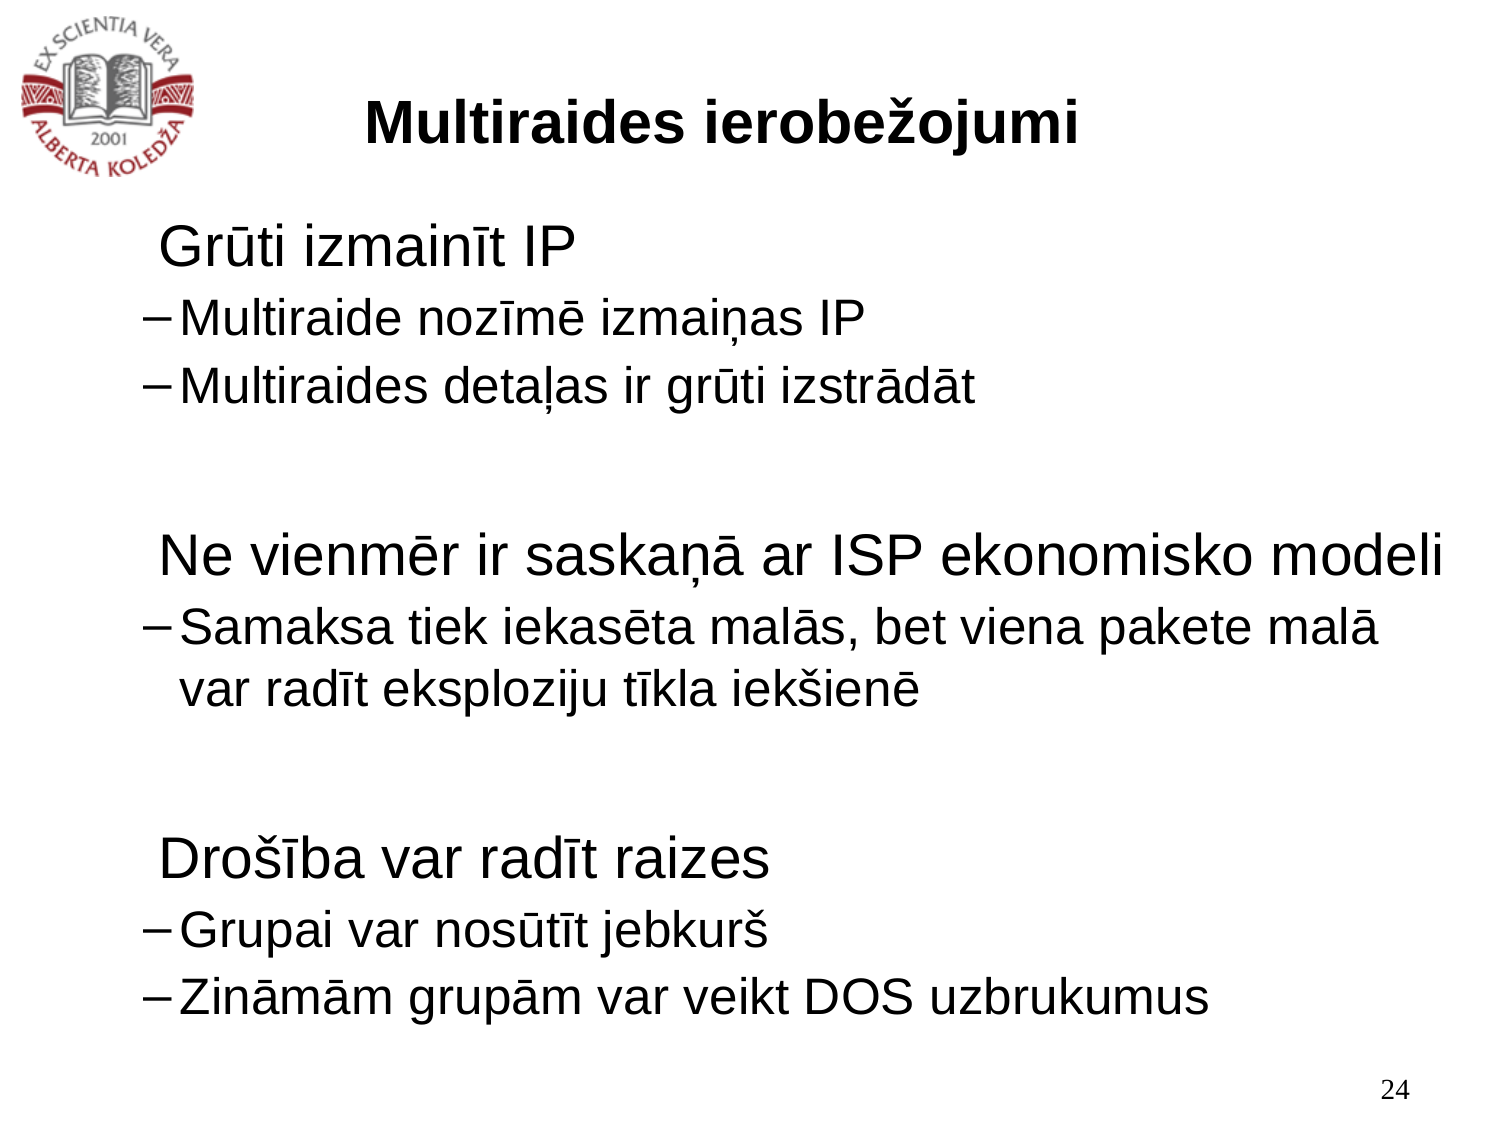

# Multiraides ierobežojumi
Grūti izmainīt IP
Multiraide nozīmē izmaiņas IP
Multiraides detaļas ir grūti izstrādāt
Ne vienmēr ir saskaņā ar ISP ekonomisko modeli
Samaksa tiek iekasēta malās, bet viena pakete malā var radīt eksploziju tīkla iekšienē
Drošība var radīt raizes
Grupai var nosūtīt jebkurš
Zināmām grupām var veikt DOS uzbrukumus